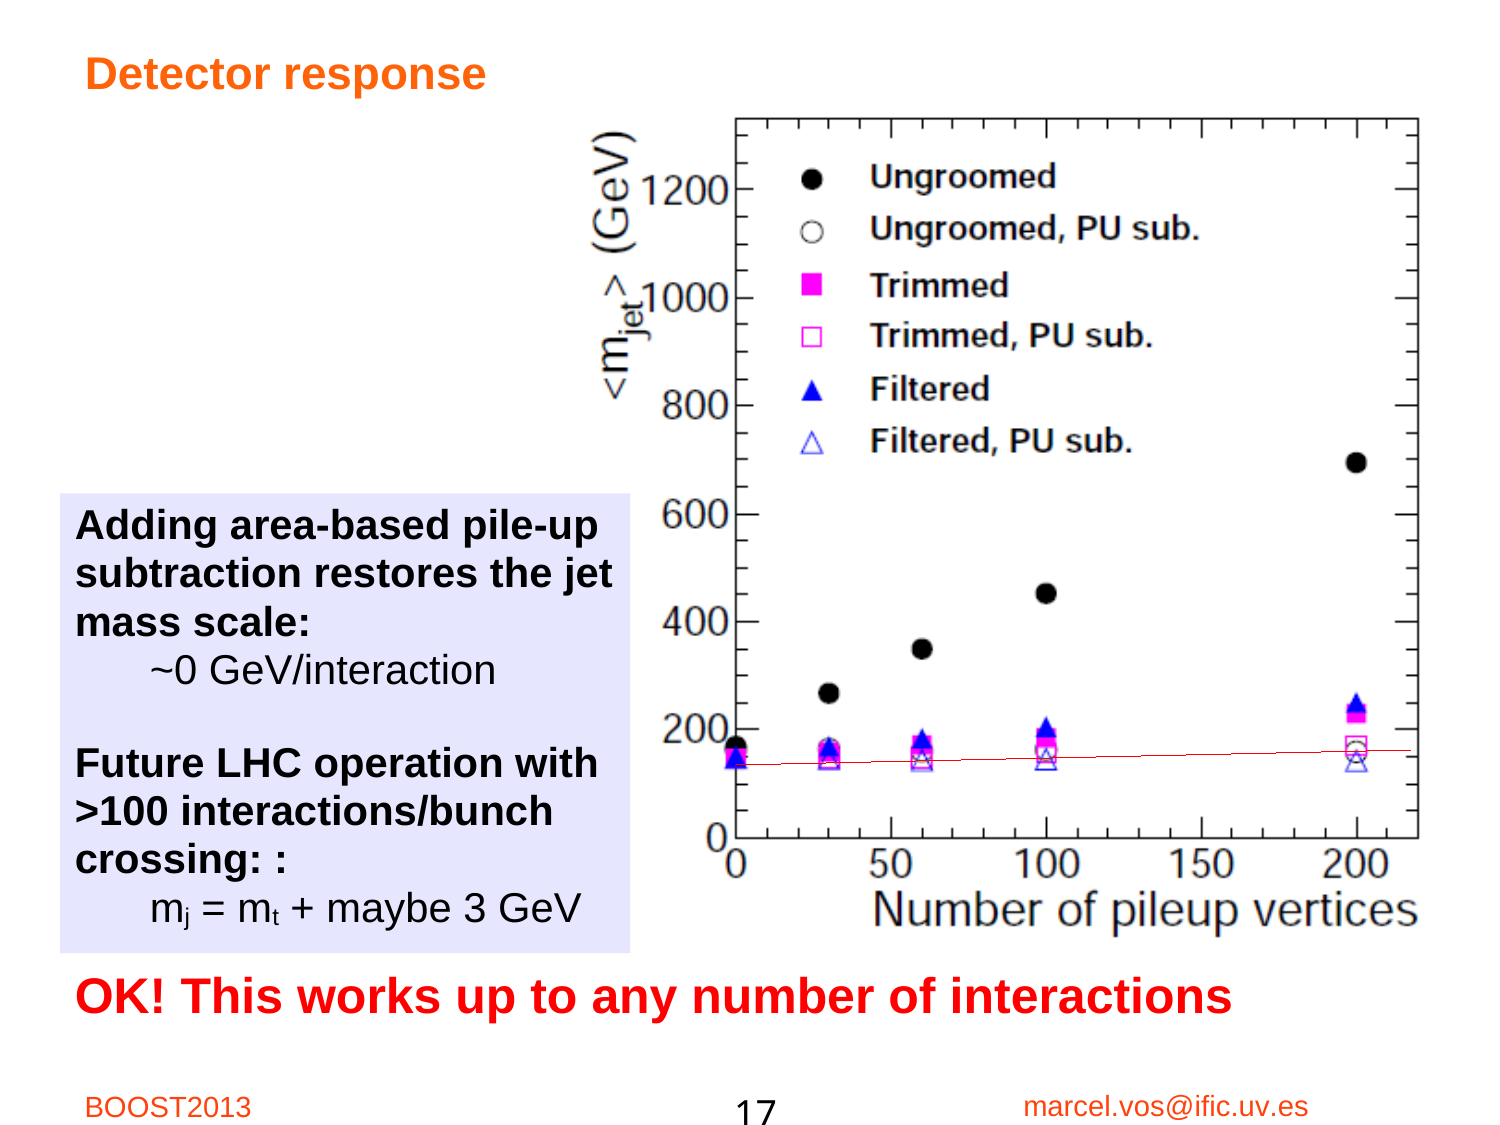

# Detector response
Adding area-based pile-up subtraction restores the jet mass scale:
	~0 GeV/interaction
Future LHC operation with >100 interactions/bunch crossing: :
	mj = mt + maybe 3 GeV
OK! This works up to any number of interactions
17
Marcel.Vos@ific.uv.es